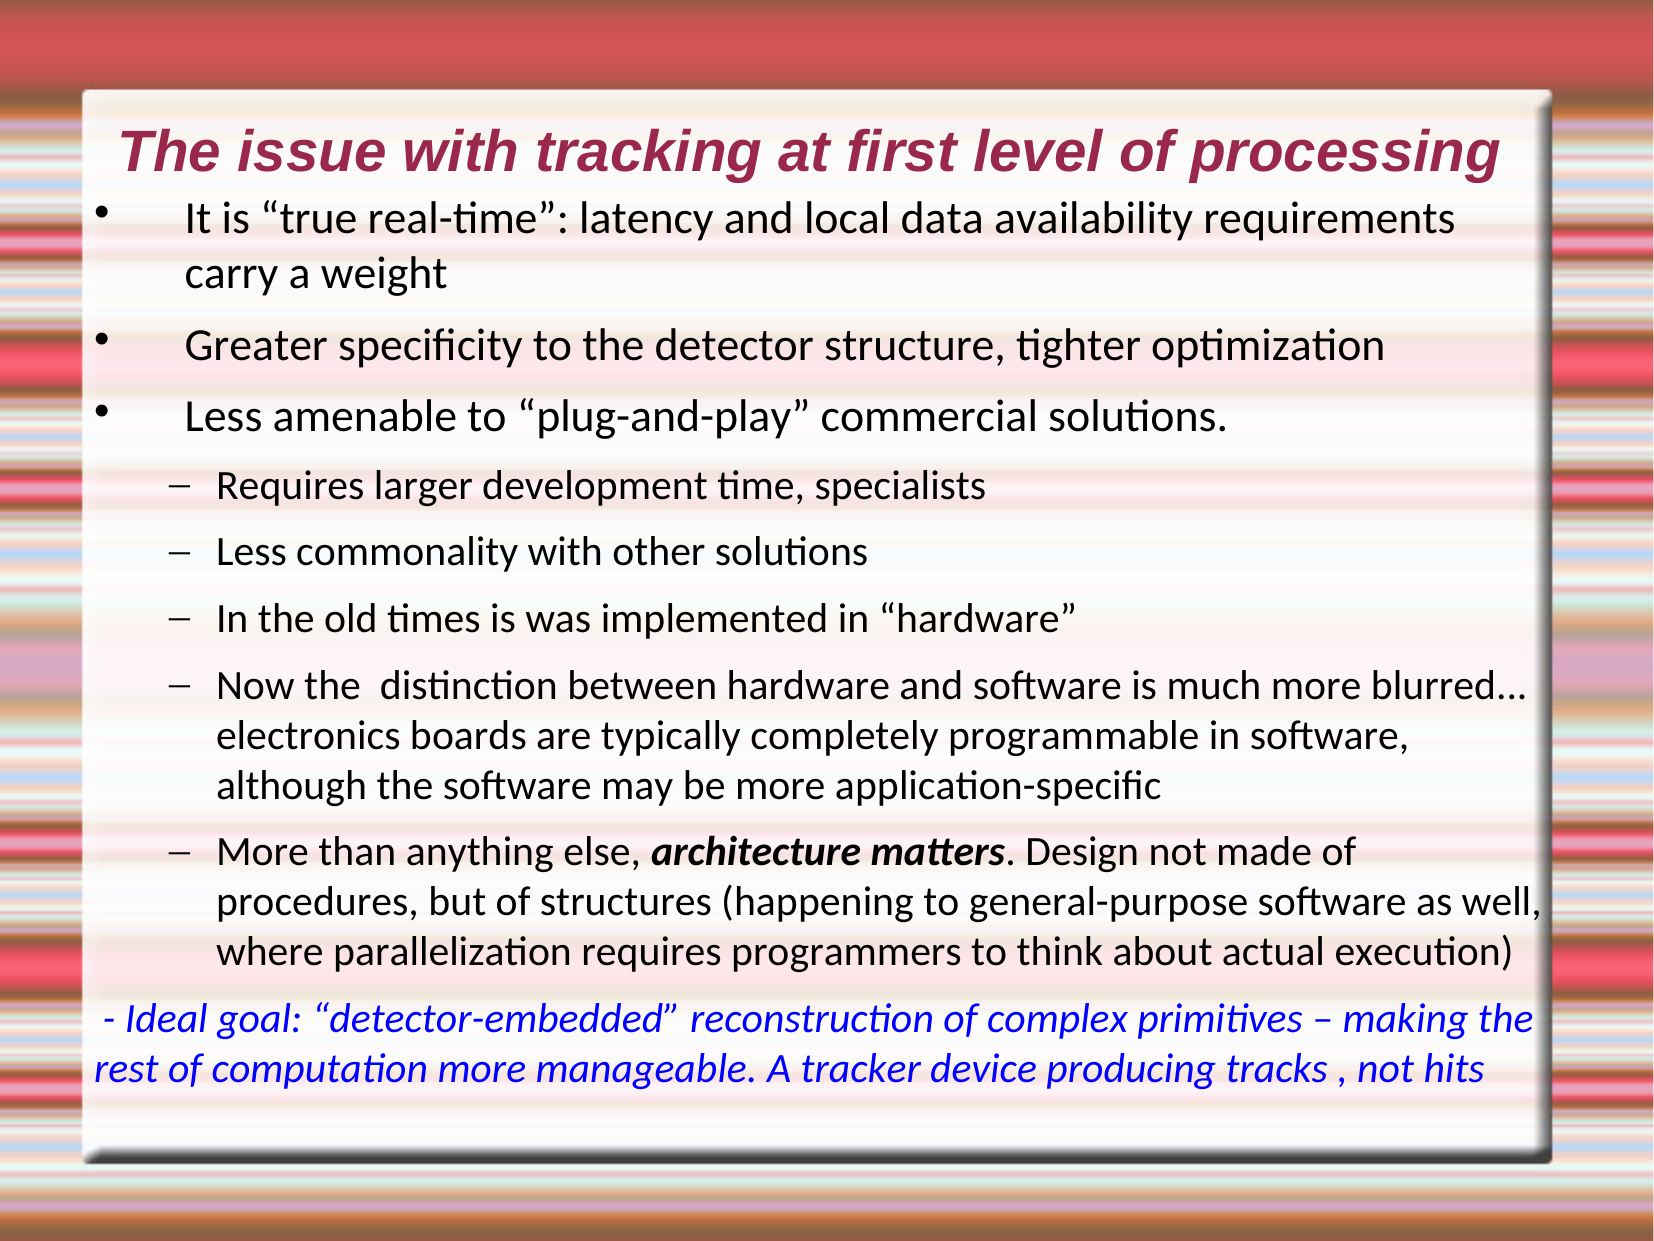

The issue with tracking at first level of processing
It is “true real-time”: latency and local data availability requirements carry a weight
Greater specificity to the detector structure, tighter optimization
Less amenable to “plug-and-play” commercial solutions.
Requires larger development time, specialists
Less commonality with other solutions
In the old times is was implemented in “hardware”
Now the distinction between hardware and software is much more blurred... electronics boards are typically completely programmable in software, although the software may be more application-specific
More than anything else, architecture matters. Design not made of procedures, but of structures (happening to general-purpose software as well, where parallelization requires programmers to think about actual execution)
 - Ideal goal: “detector-embedded” reconstruction of complex primitives – making the rest of computation more manageable. A tracker device producing tracks , not hits